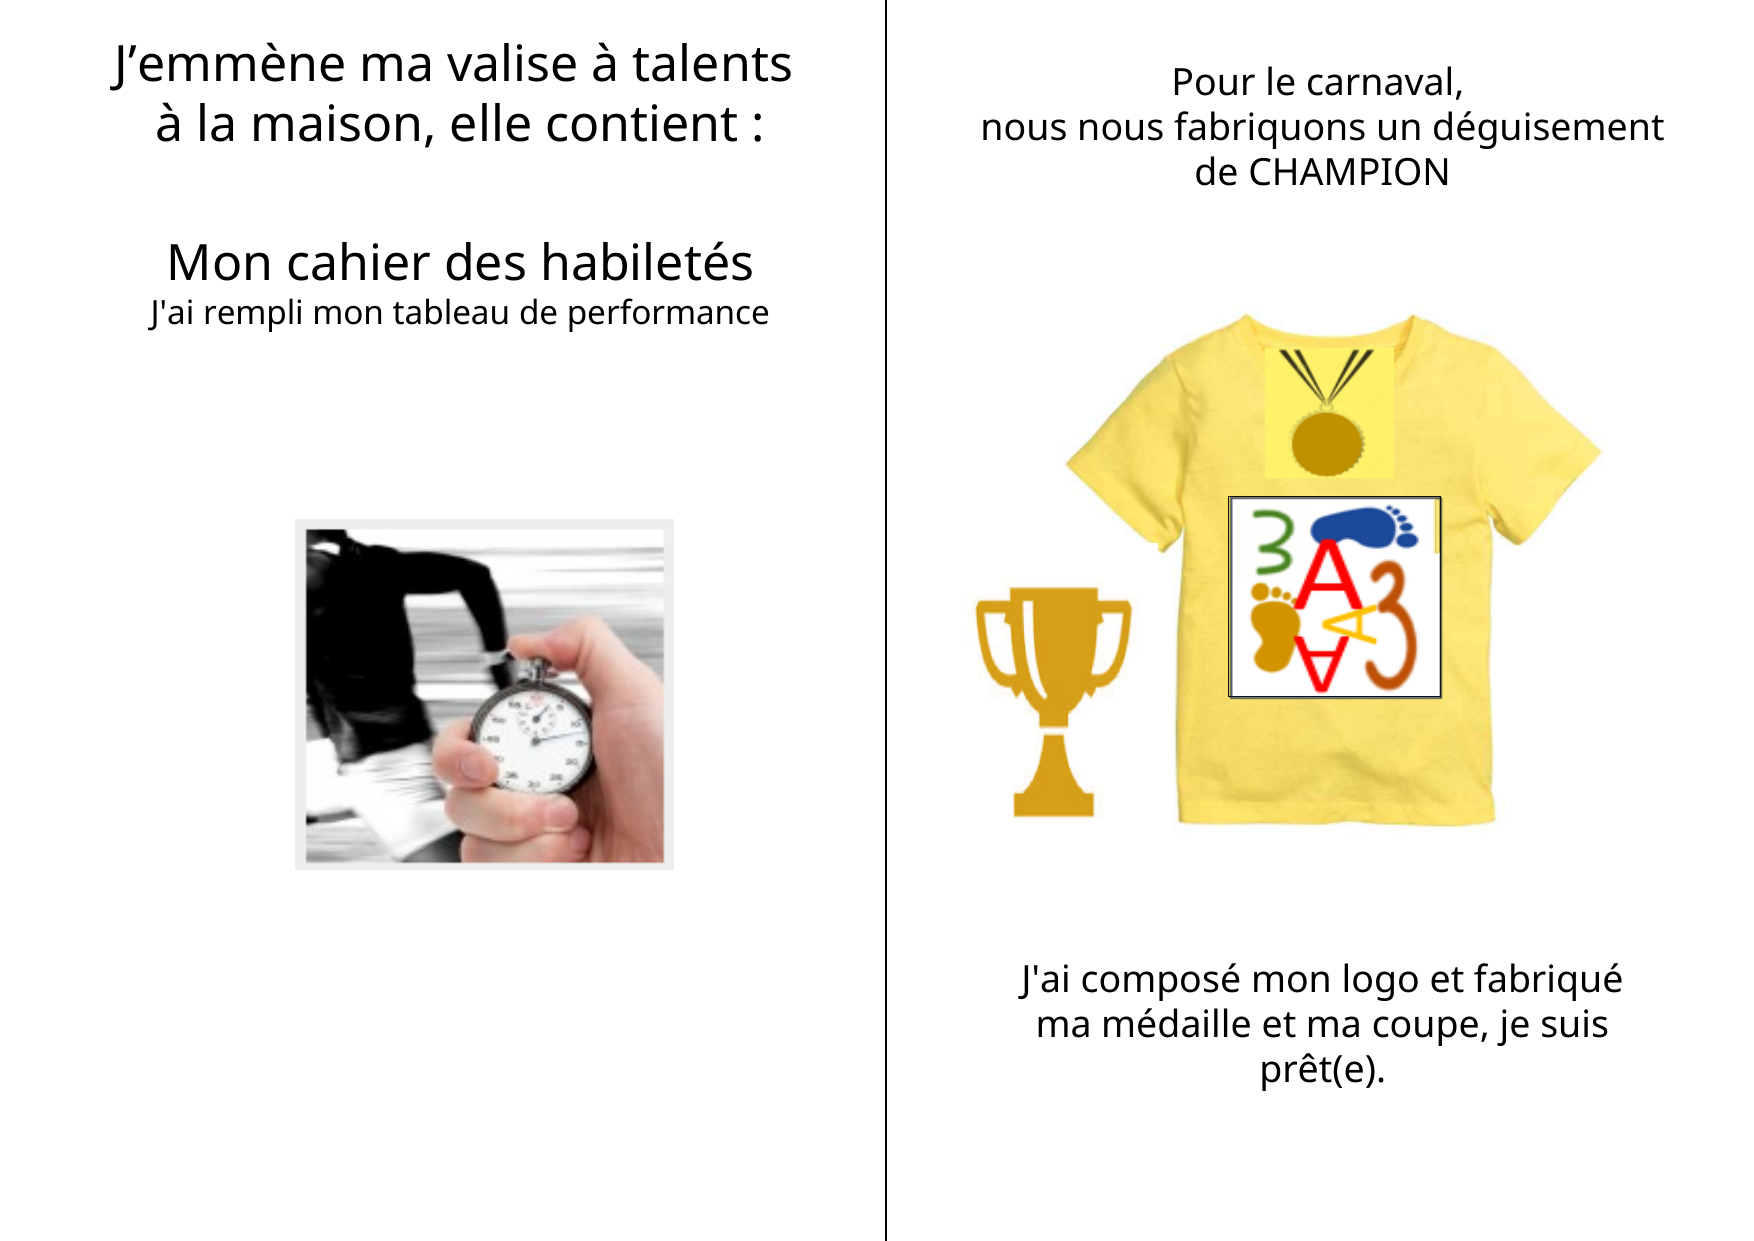

J’emmène ma valise à talents
à la maison, elle contient :
Mon cahier des habiletés
J'ai rempli mon tableau de performance
Pour le carnaval,
nous nous fabriquons un déguisement de CHAMPION
J'ai composé mon logo et fabriqué ma médaille et ma coupe, je suis prêt(e).